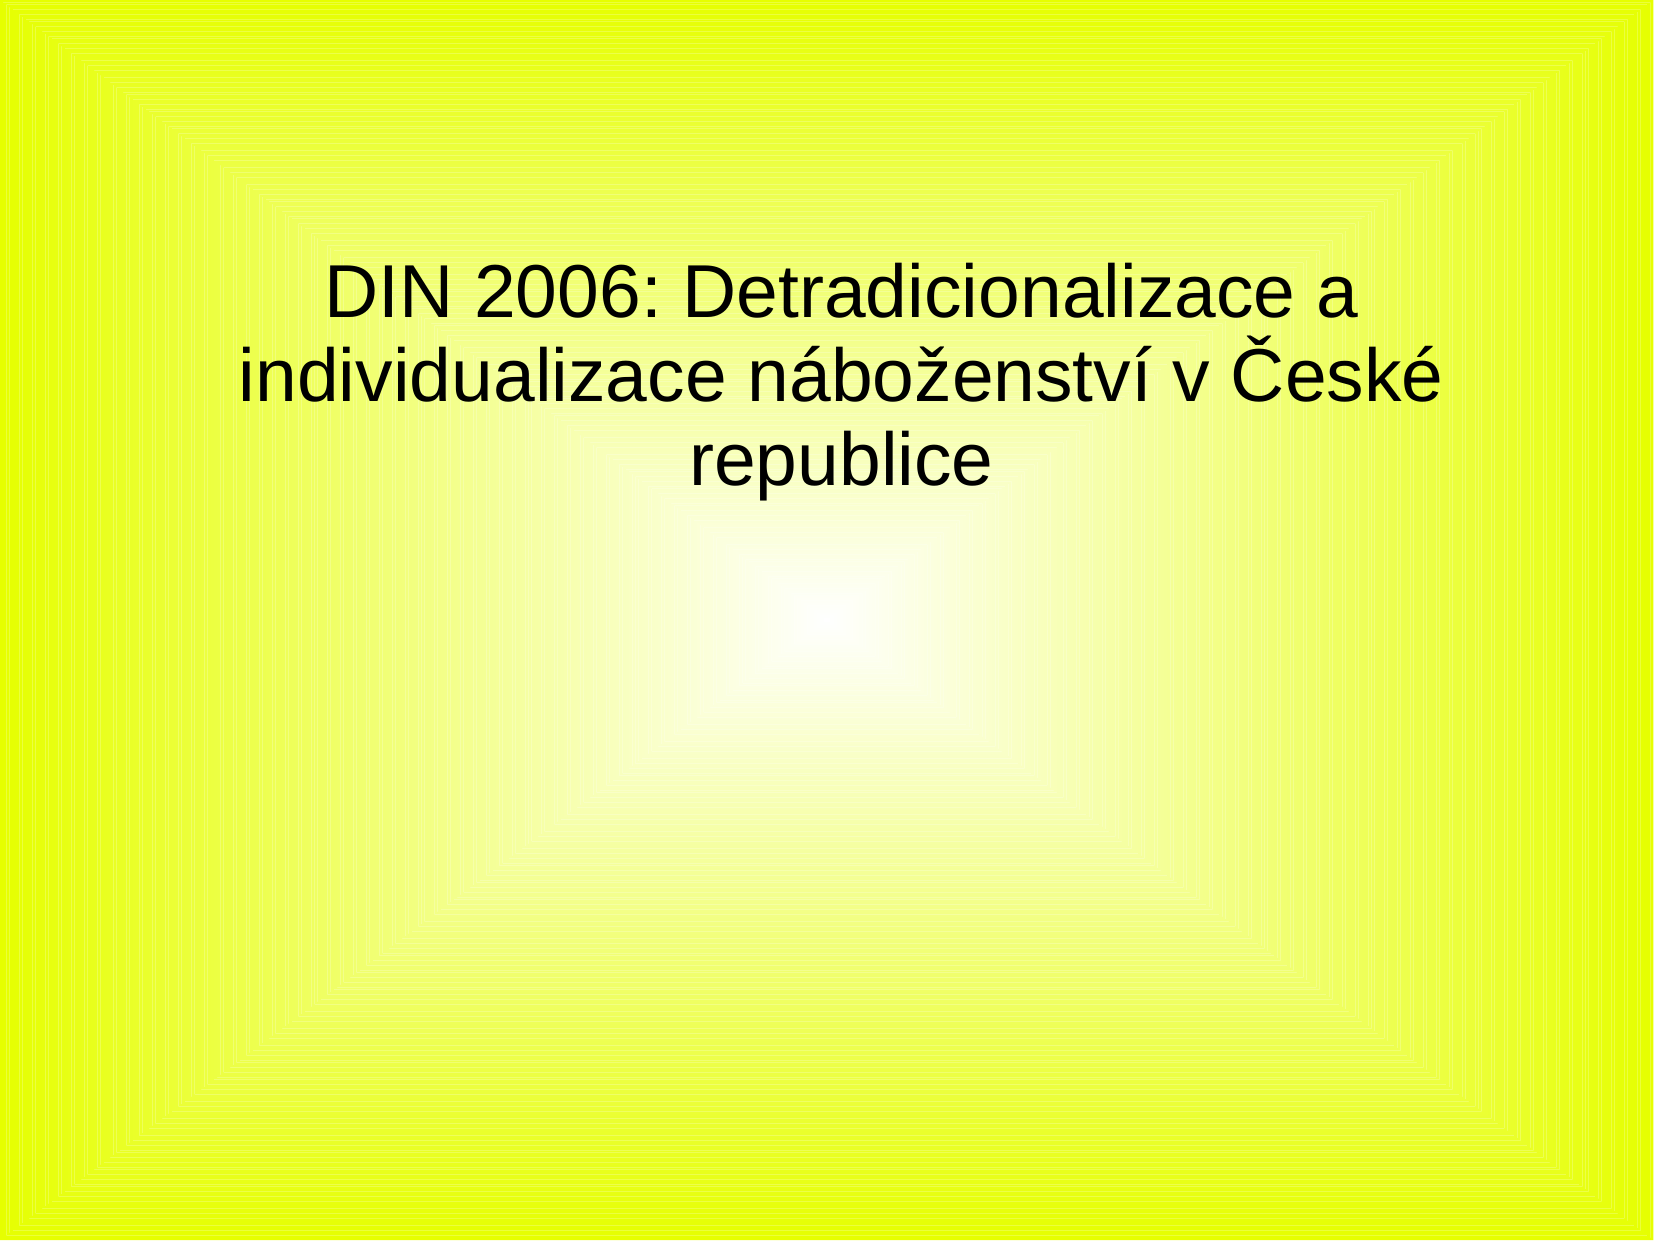

DIN 2006: Detradicionalizace a individualizace náboženství v České republice